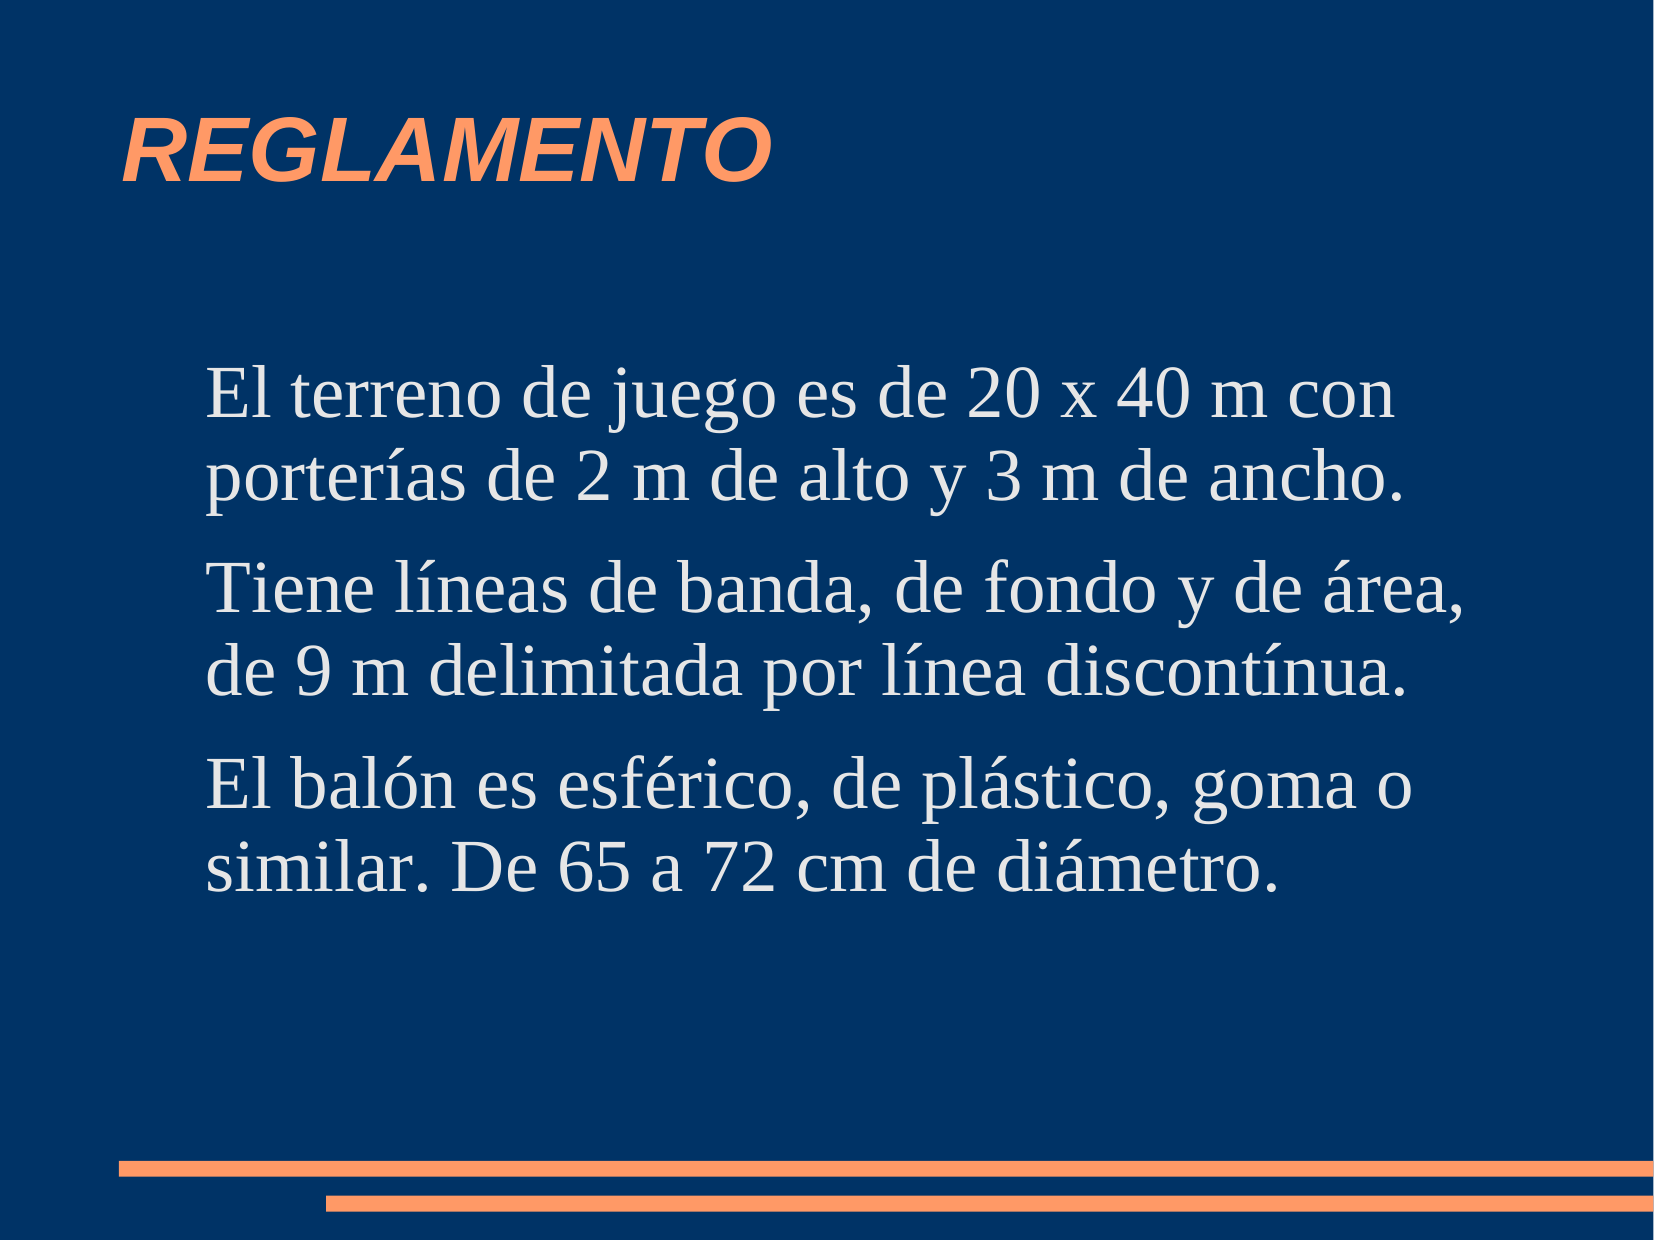

# REGLAMENTO
El terreno de juego es de 20 x 40 m con porterías de 2 m de alto y 3 m de ancho.
Tiene líneas de banda, de fondo y de área, de 9 m delimitada por línea discontínua.
El balón es esférico, de plástico, goma o similar. De 65 a 72 cm de diámetro.